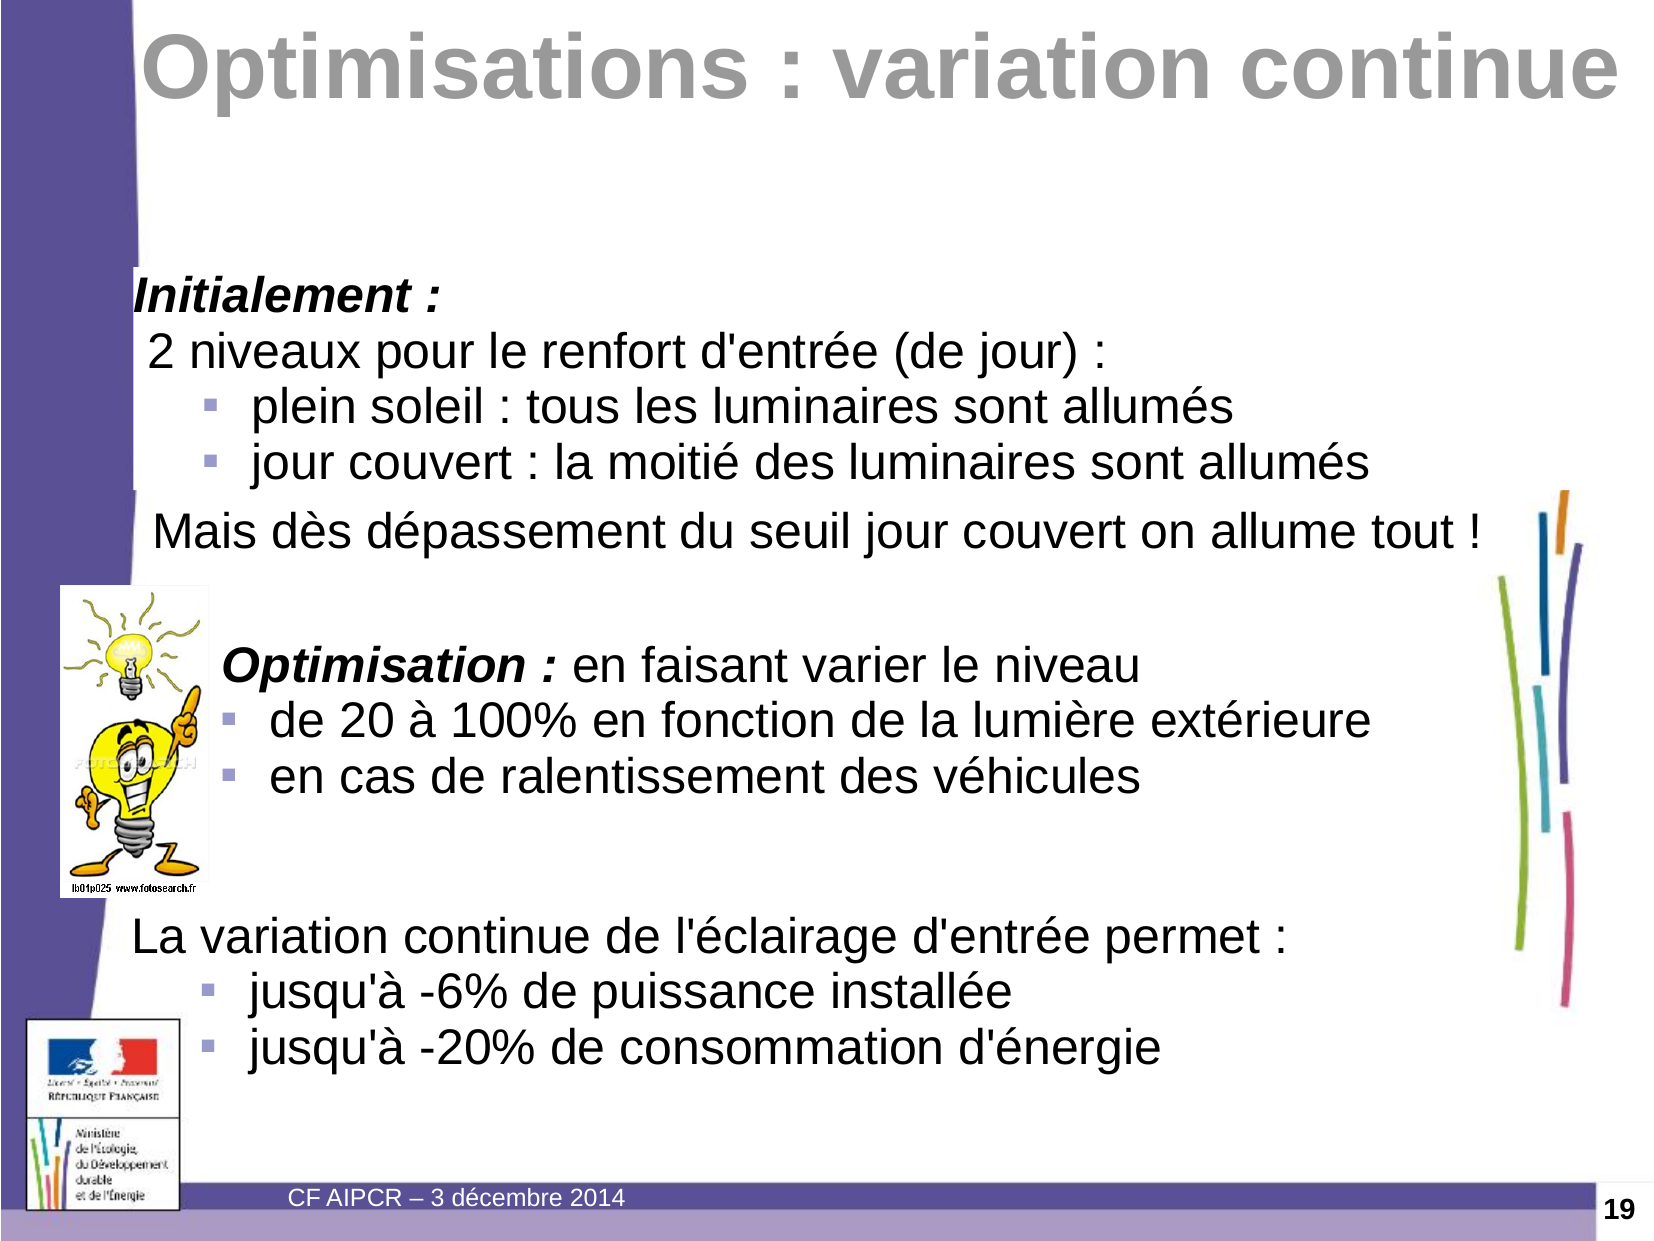

# Optimisations : variation continue
Initialement :
 2 niveaux pour le renfort d'entrée (de jour) :
plein soleil : tous les luminaires sont allumés
jour couvert : la moitié des luminaires sont allumés
Mais dès dépassement du seuil jour couvert on allume tout !
 Optimisation : en faisant varier le niveau
de 20 à 100% en fonction de la lumière extérieure
en cas de ralentissement des véhicules
La variation continue de l'éclairage d'entrée permet :
jusqu'à -6% de puissance installée
jusqu'à -20% de consommation d'énergie
nom du document
19